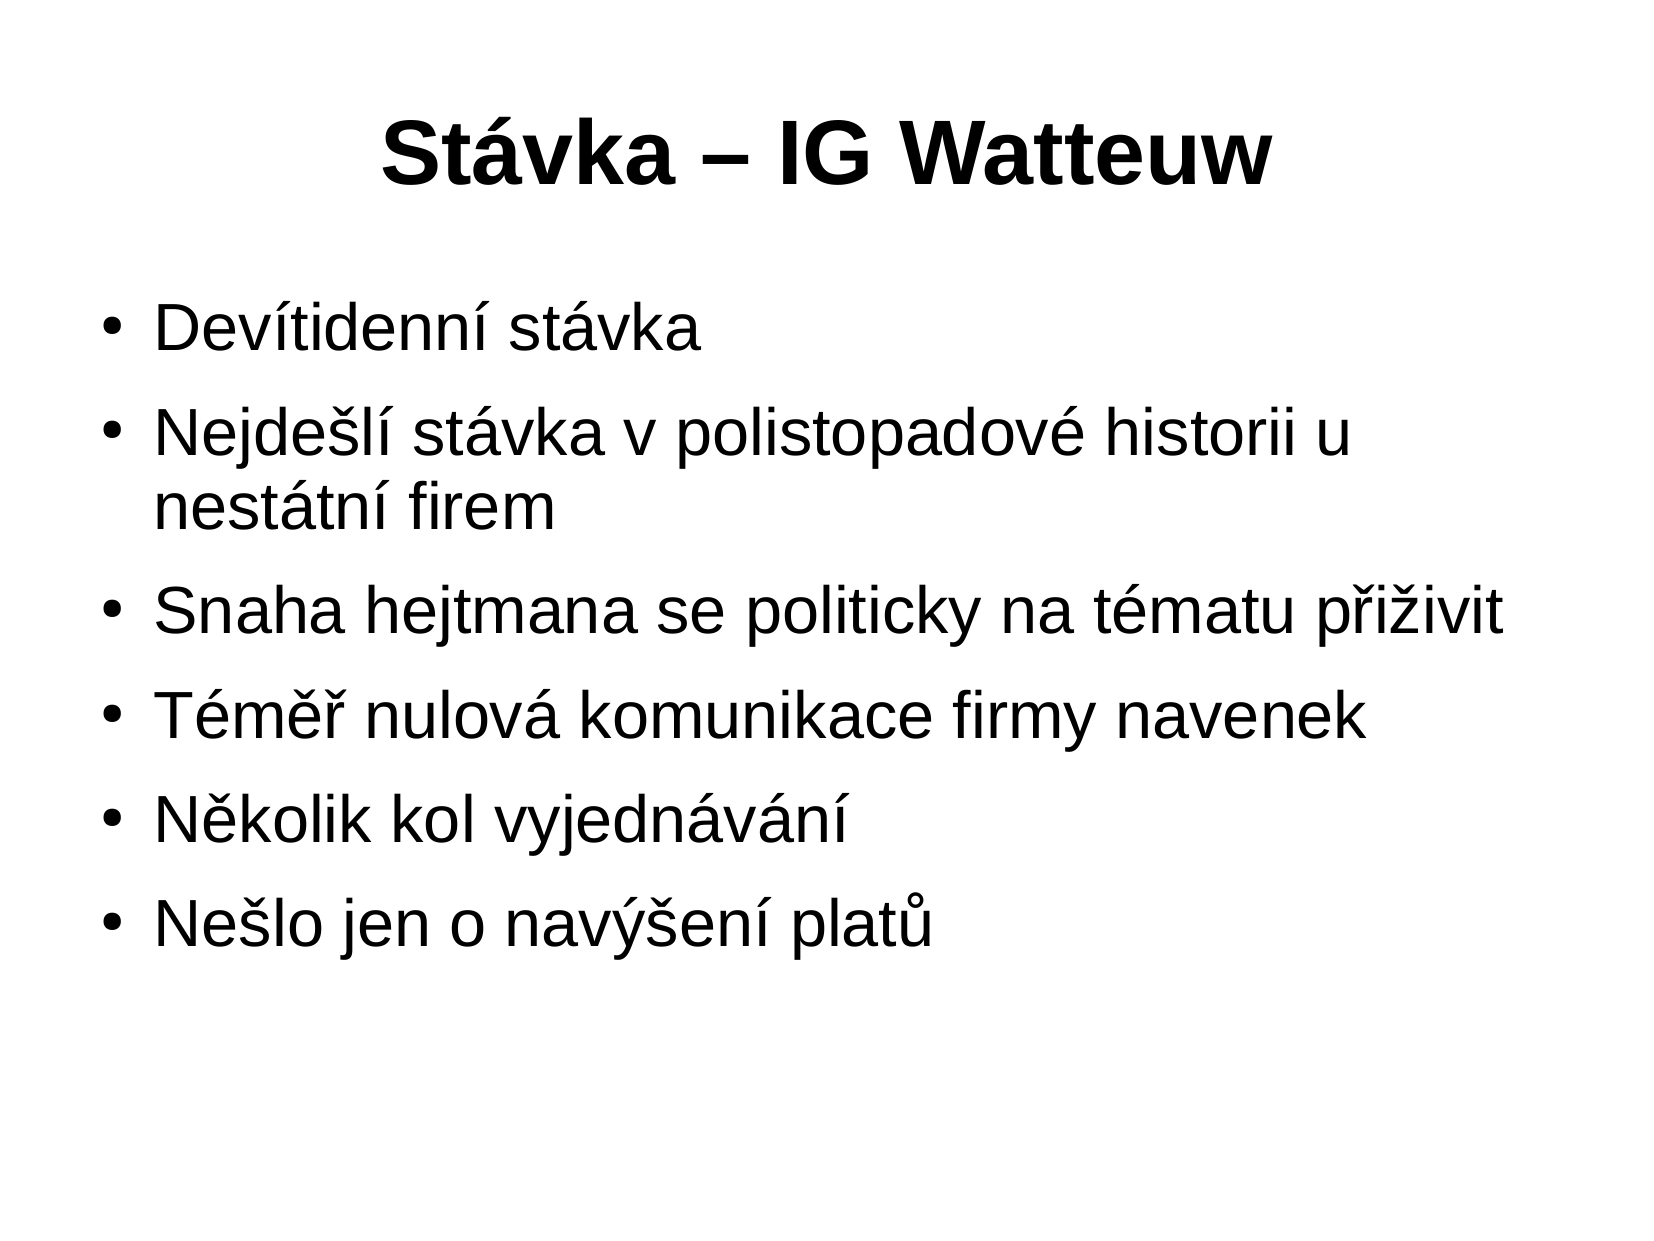

# Stávka – IG Watteuw
Devítidenní stávka
Nejdešlí stávka v polistopadové historii u nestátní firem
Snaha hejtmana se politicky na tématu přiživit
Téměř nulová komunikace firmy navenek
Několik kol vyjednávání
Nešlo jen o navýšení platů